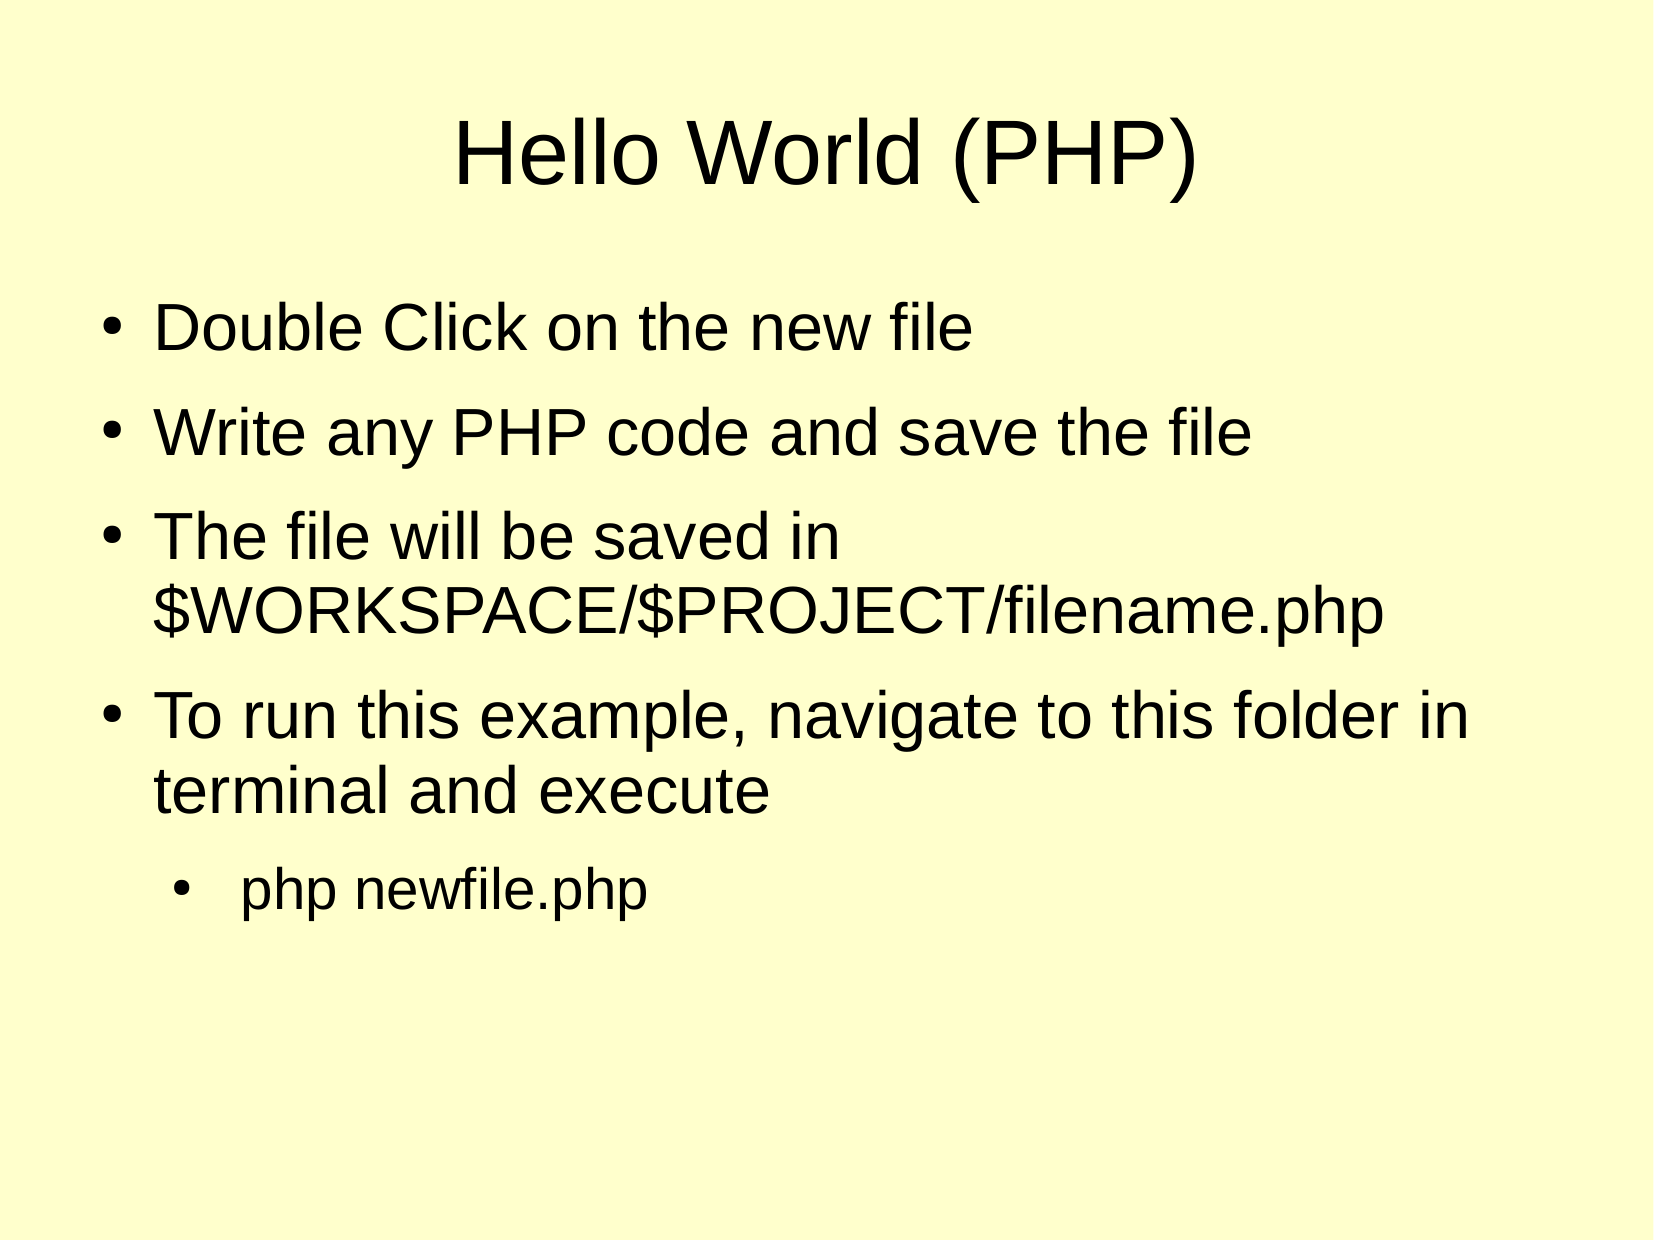

# Hello World (PHP)
Double Click on the new file
Write any PHP code and save the file
The file will be saved in $WORKSPACE/$PROJECT/filename.php
To run this example, navigate to this folder in terminal and execute
 php newfile.php